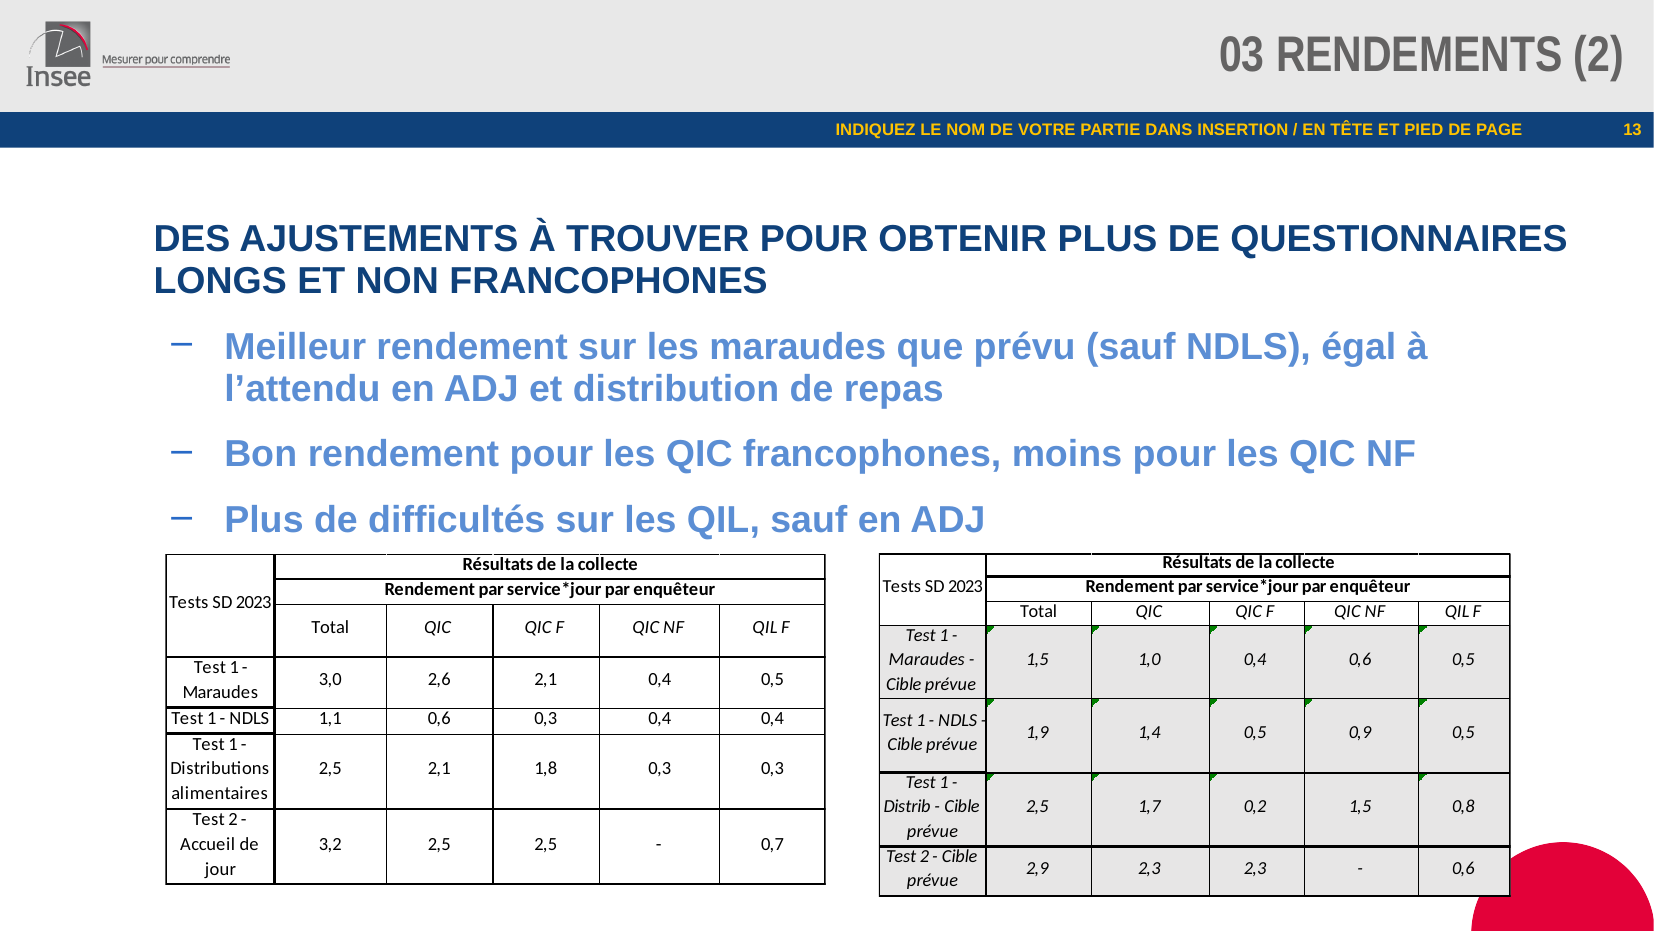

# 03 REndements (2)
Indiquez le nom de votre partie dans Insertion / En tête et pied de page
13
Des AJUSTEMENTS à trouver pour obtenir plus de questionnaires longs et non francophones
Meilleur rendement sur les maraudes que prévu (sauf NDLS), égal à l’attendu en ADJ et distribution de repas
Bon rendement pour les QIC francophones, moins pour les QIC NF
Plus de difficultés sur les QIL, sauf en ADJ